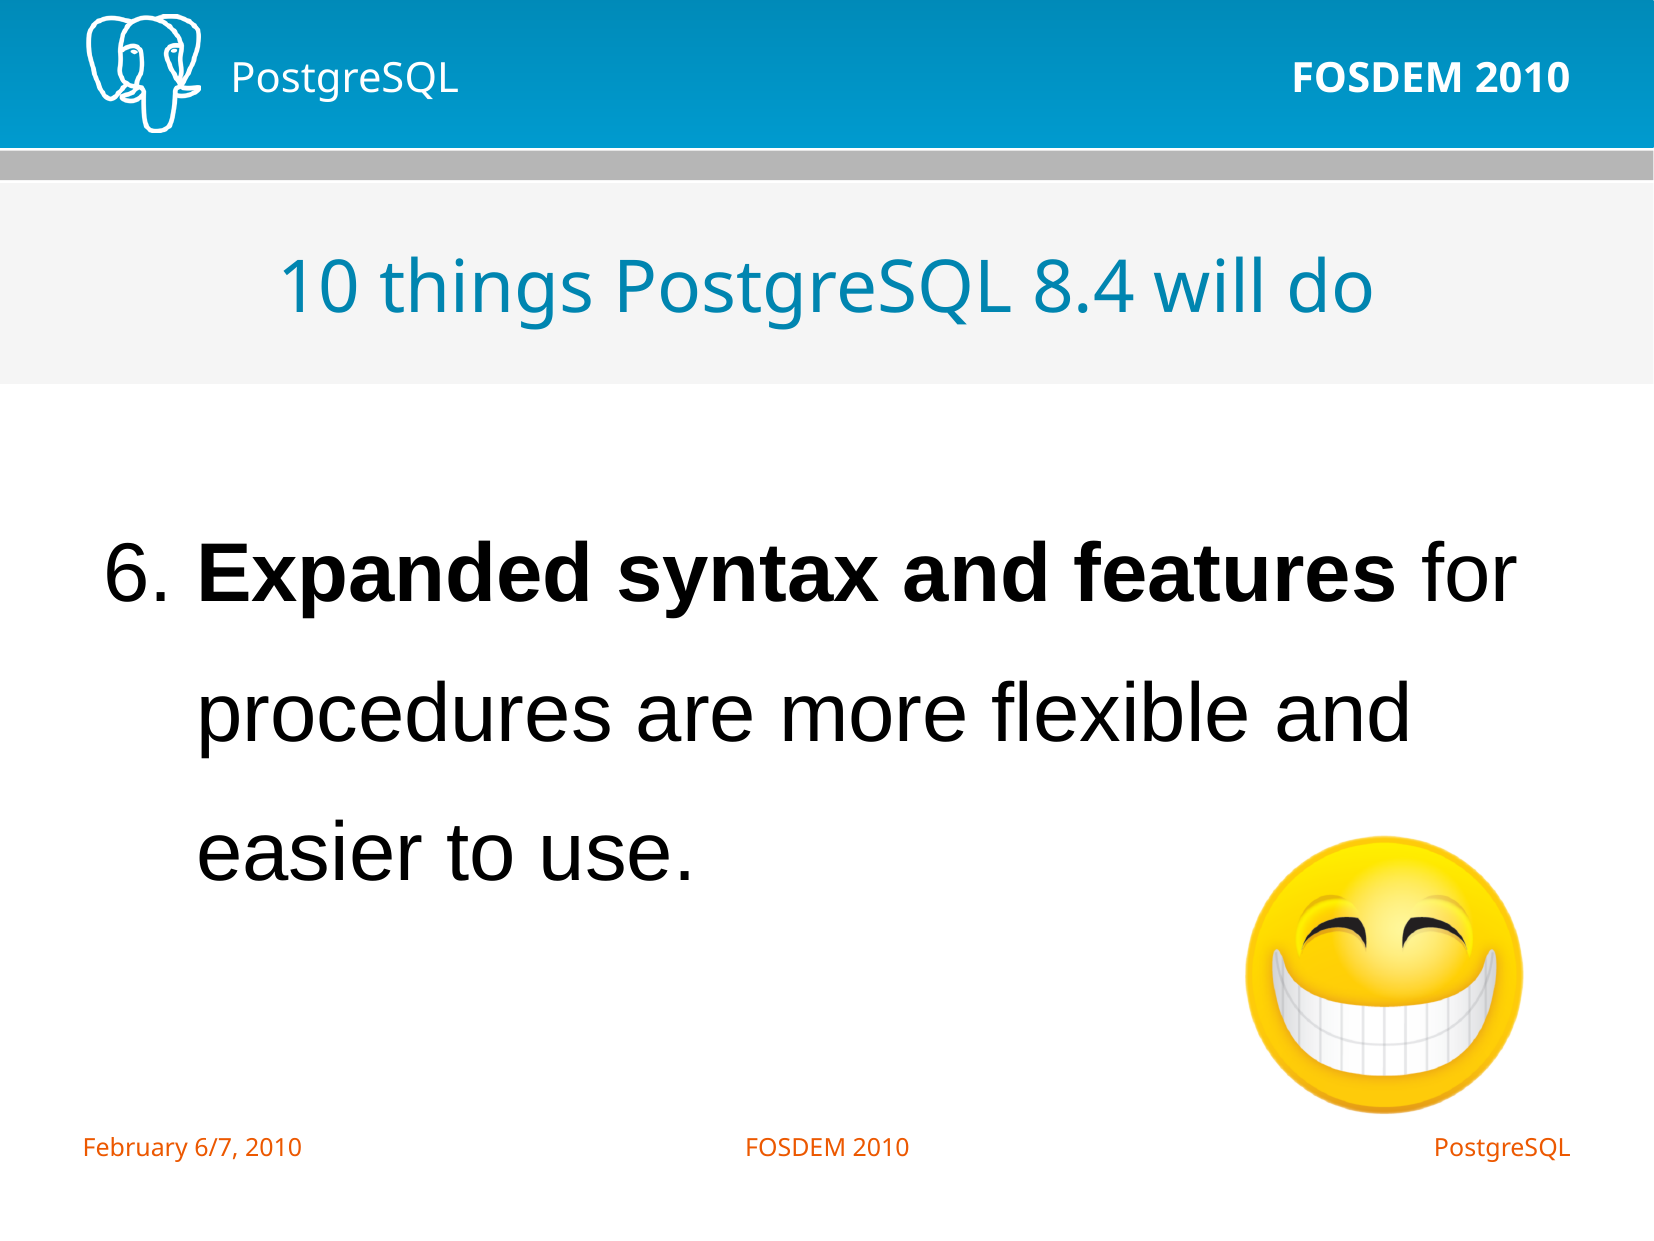

# 10 things PostgreSQL 8.4 will do
6. Expanded syntax and features for
 procedures are more flexible and
 easier to use.
15